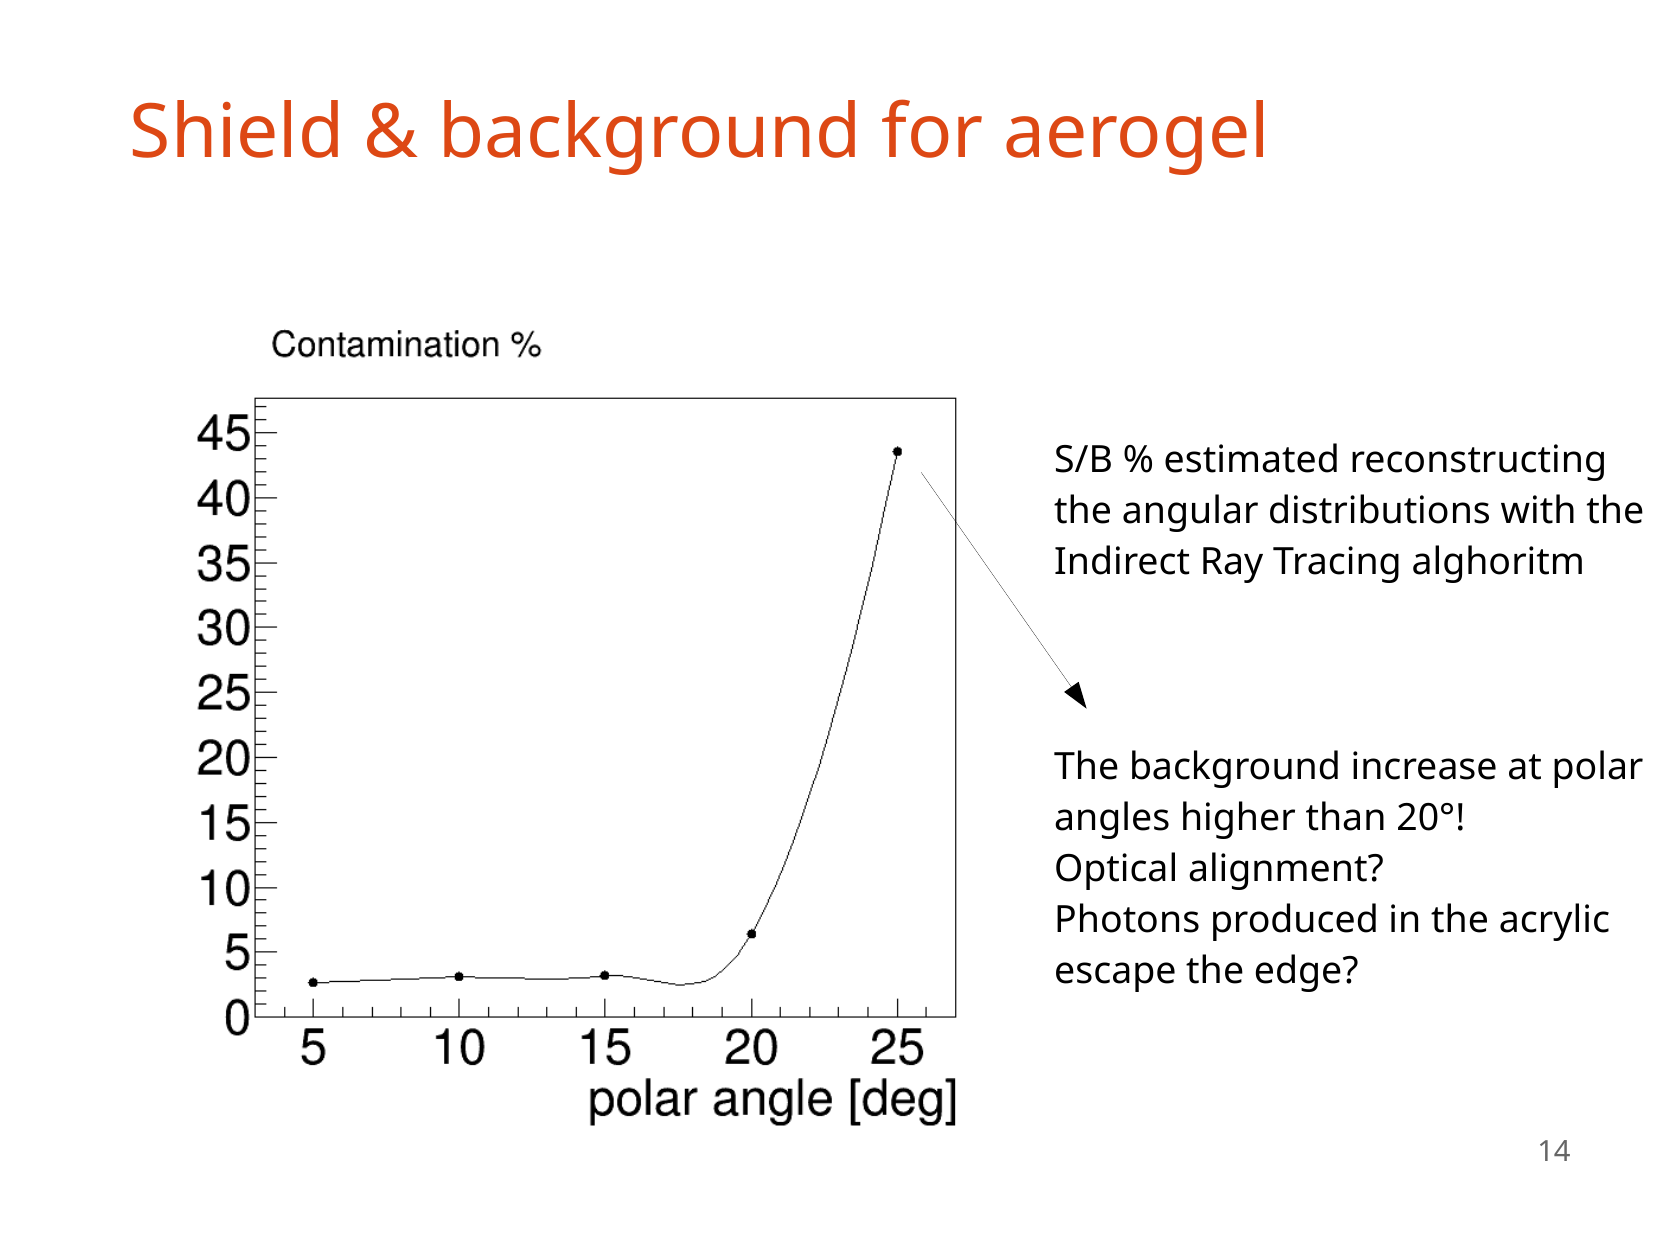

# Shield & background for aerogel
S/B % estimated reconstructing
the angular distributions with the
Indirect Ray Tracing alghoritm
The background increase at polar
angles higher than 20°!
Optical alignment?
Photons produced in the acrylic
escape the edge?
14